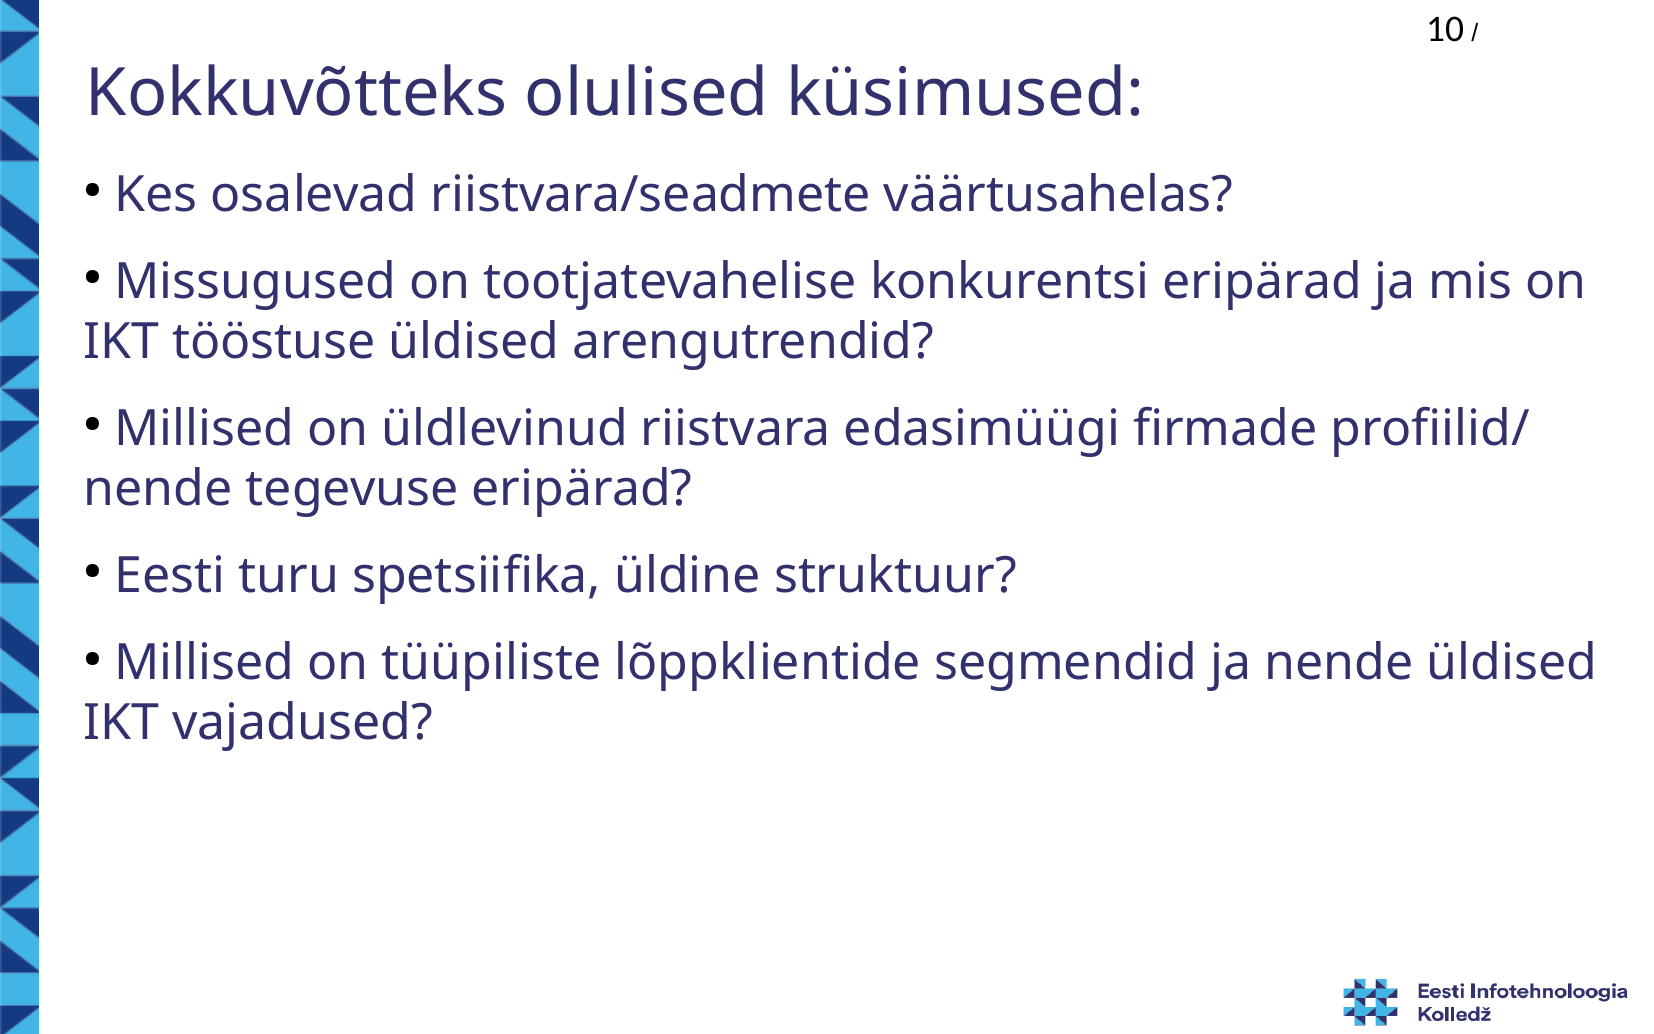

# Kokkuvõtteks olulised küsimused:
 Kes osalevad riistvara/seadmete väärtusahelas?
 Missugused on tootjatevahelise konkurentsi eripärad ja mis on IKT tööstuse üldised arengutrendid?
 Millised on üldlevinud riistvara edasimüügi firmade profiilid/ nende tegevuse eripärad?
 Eesti turu spetsiifika, üldine struktuur?
 Millised on tüüpiliste lõppklientide segmendid ja nende üldised IKT vajadused?